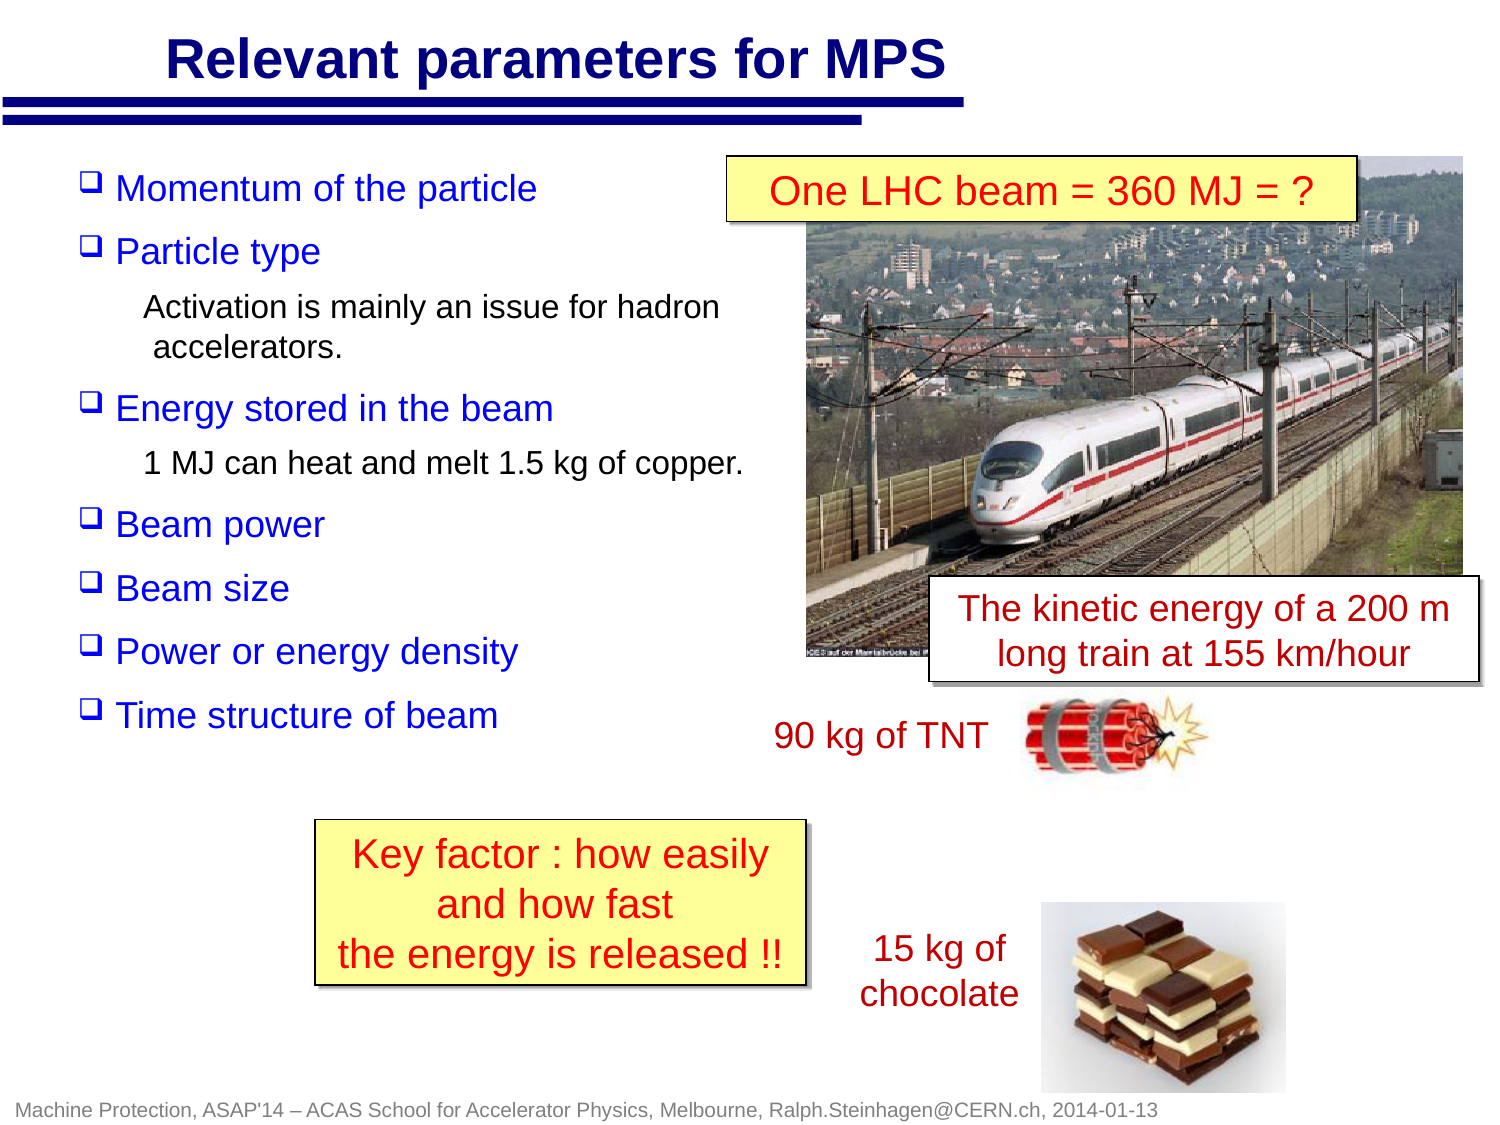

# Relevant parameters for MPS
One LHC beam = 360 MJ = ?
Momentum of the particle
Particle type
Activation is mainly an issue for hadron accelerators.
Energy stored in the beam
1 MJ can heat and melt 1.5 kg of copper.
Beam power
Beam size
Power or energy density
Time structure of beam
The kinetic energy of a 200 m long train at 155 km/hour
90 kg of TNT
Key factor : how easily and how fast
the energy is released !!
15 kg of chocolate